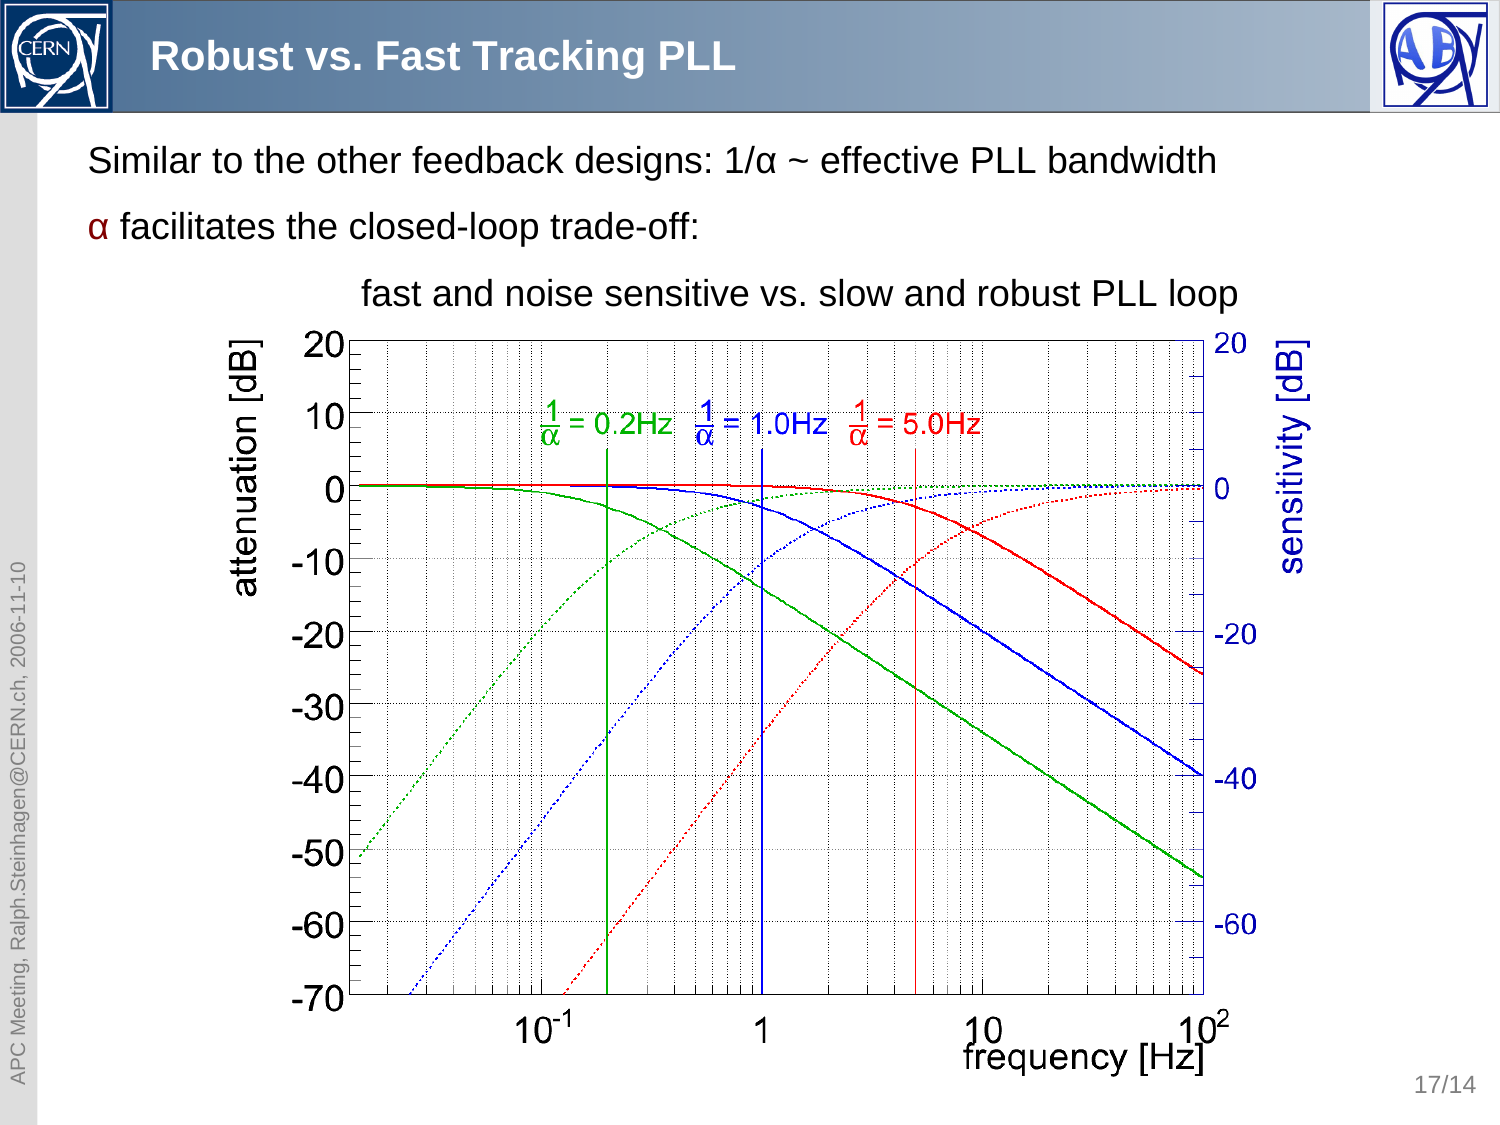

# Robust vs. Fast Tracking PLL
Similar to the other feedback designs: 1/α ~ effective PLL bandwidth
α facilitates the closed-loop trade-off:
fast and noise sensitive vs. slow and robust PLL loop